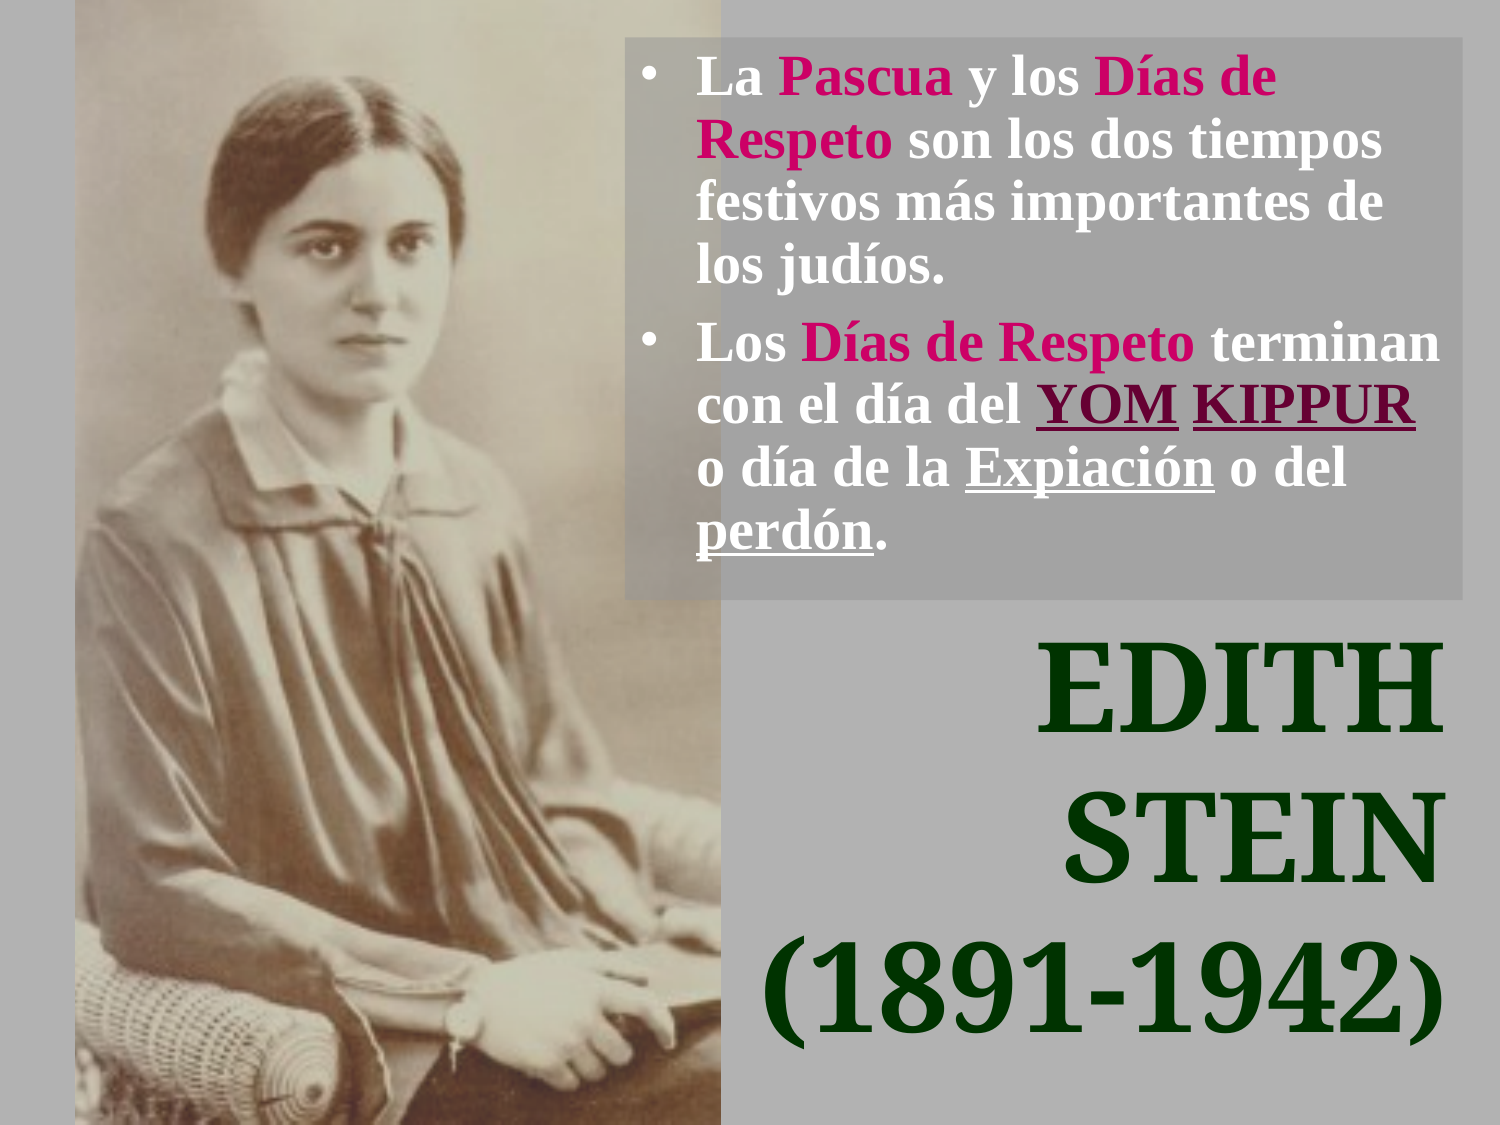

La Pascua y los Días de Respeto son los dos tiempos festivos más importantes de los judíos.
Los Días de Respeto terminan con el día del YOM KIPPUR o día de la Expiación o del perdón.
#
EDITH
STEIN
(1891-1942)